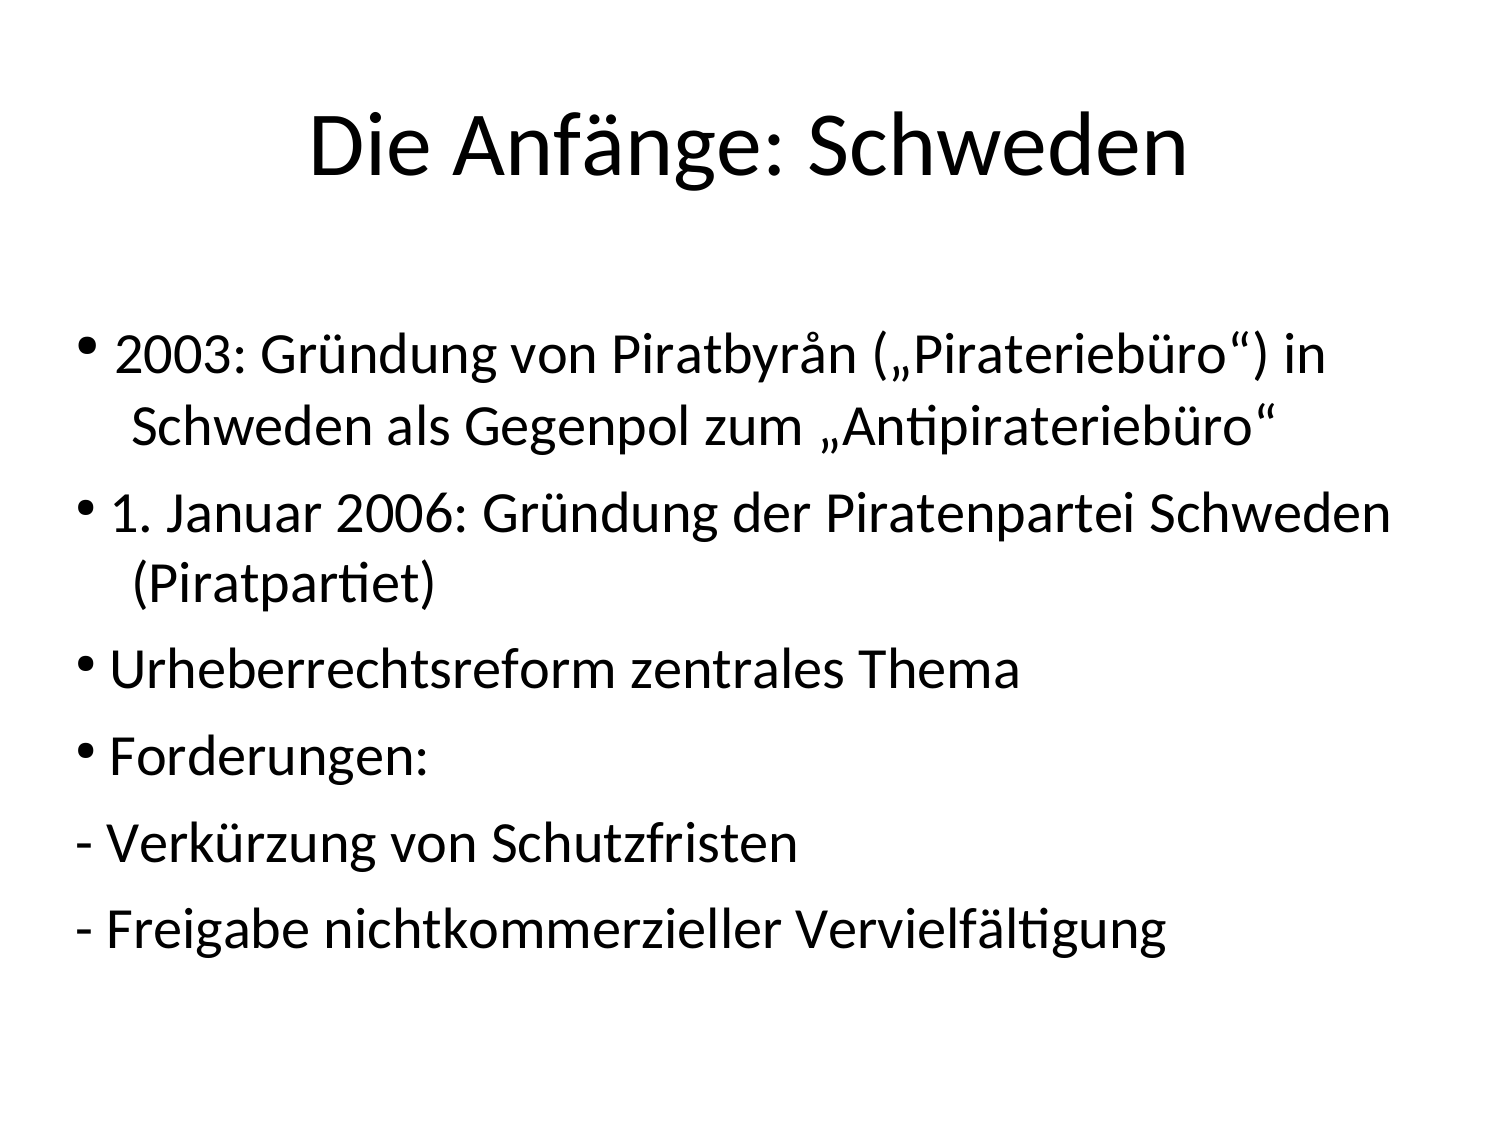

# Die Anfänge: Schweden
 2003: Gründung von Piratbyrån („Pirateriebüro“) in Schweden als Gegenpol zum „Antipirateriebüro“
 1. Januar 2006: Gründung der Piratenpartei Schweden (Piratpartiet)
 Urheberrechtsreform zentrales Thema
 Forderungen:
- Verkürzung von Schutzfristen
- Freigabe nichtkommerzieller Vervielfältigung